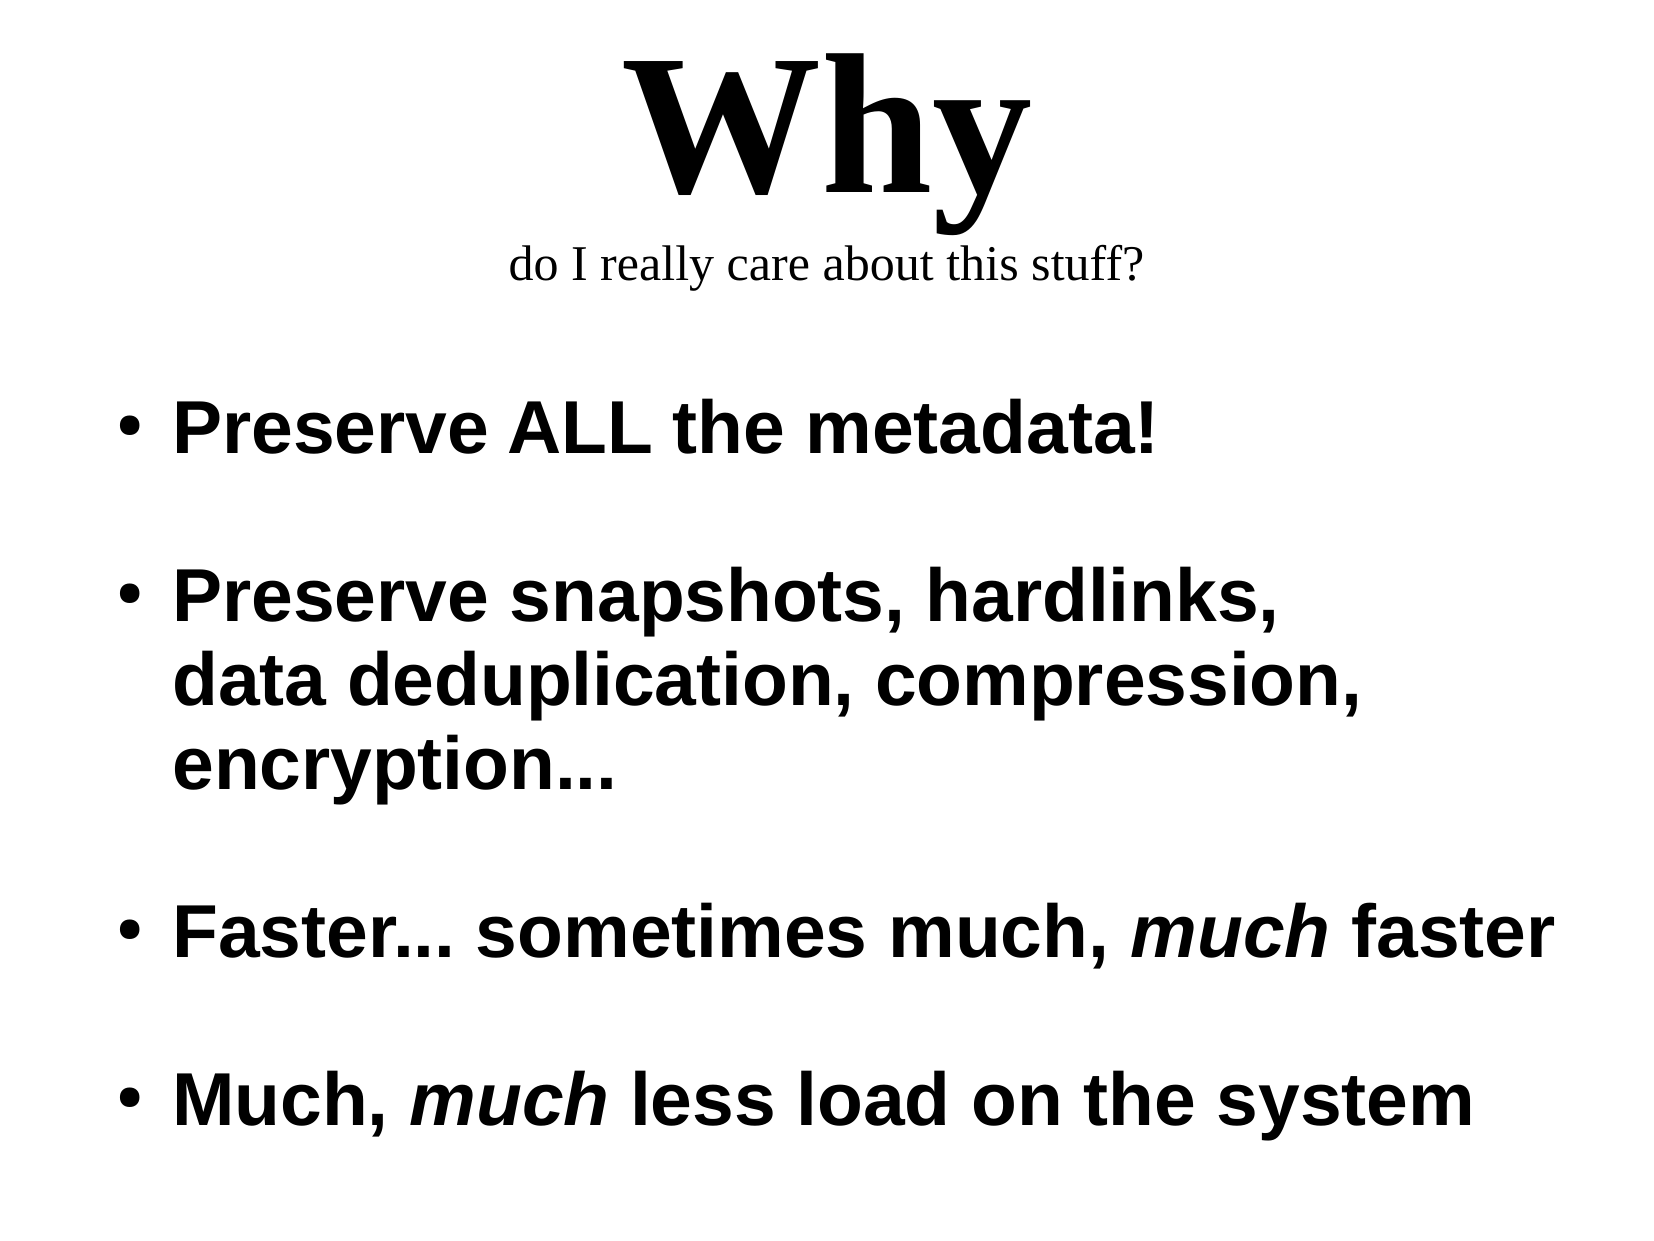

# Why do I really care about this stuff?
| Preserve ALL the metadata! Preserve snapshots, hardlinks, data deduplication, compression, encryption... Faster... sometimes much, much faster Much, much less load on the system |
| --- |